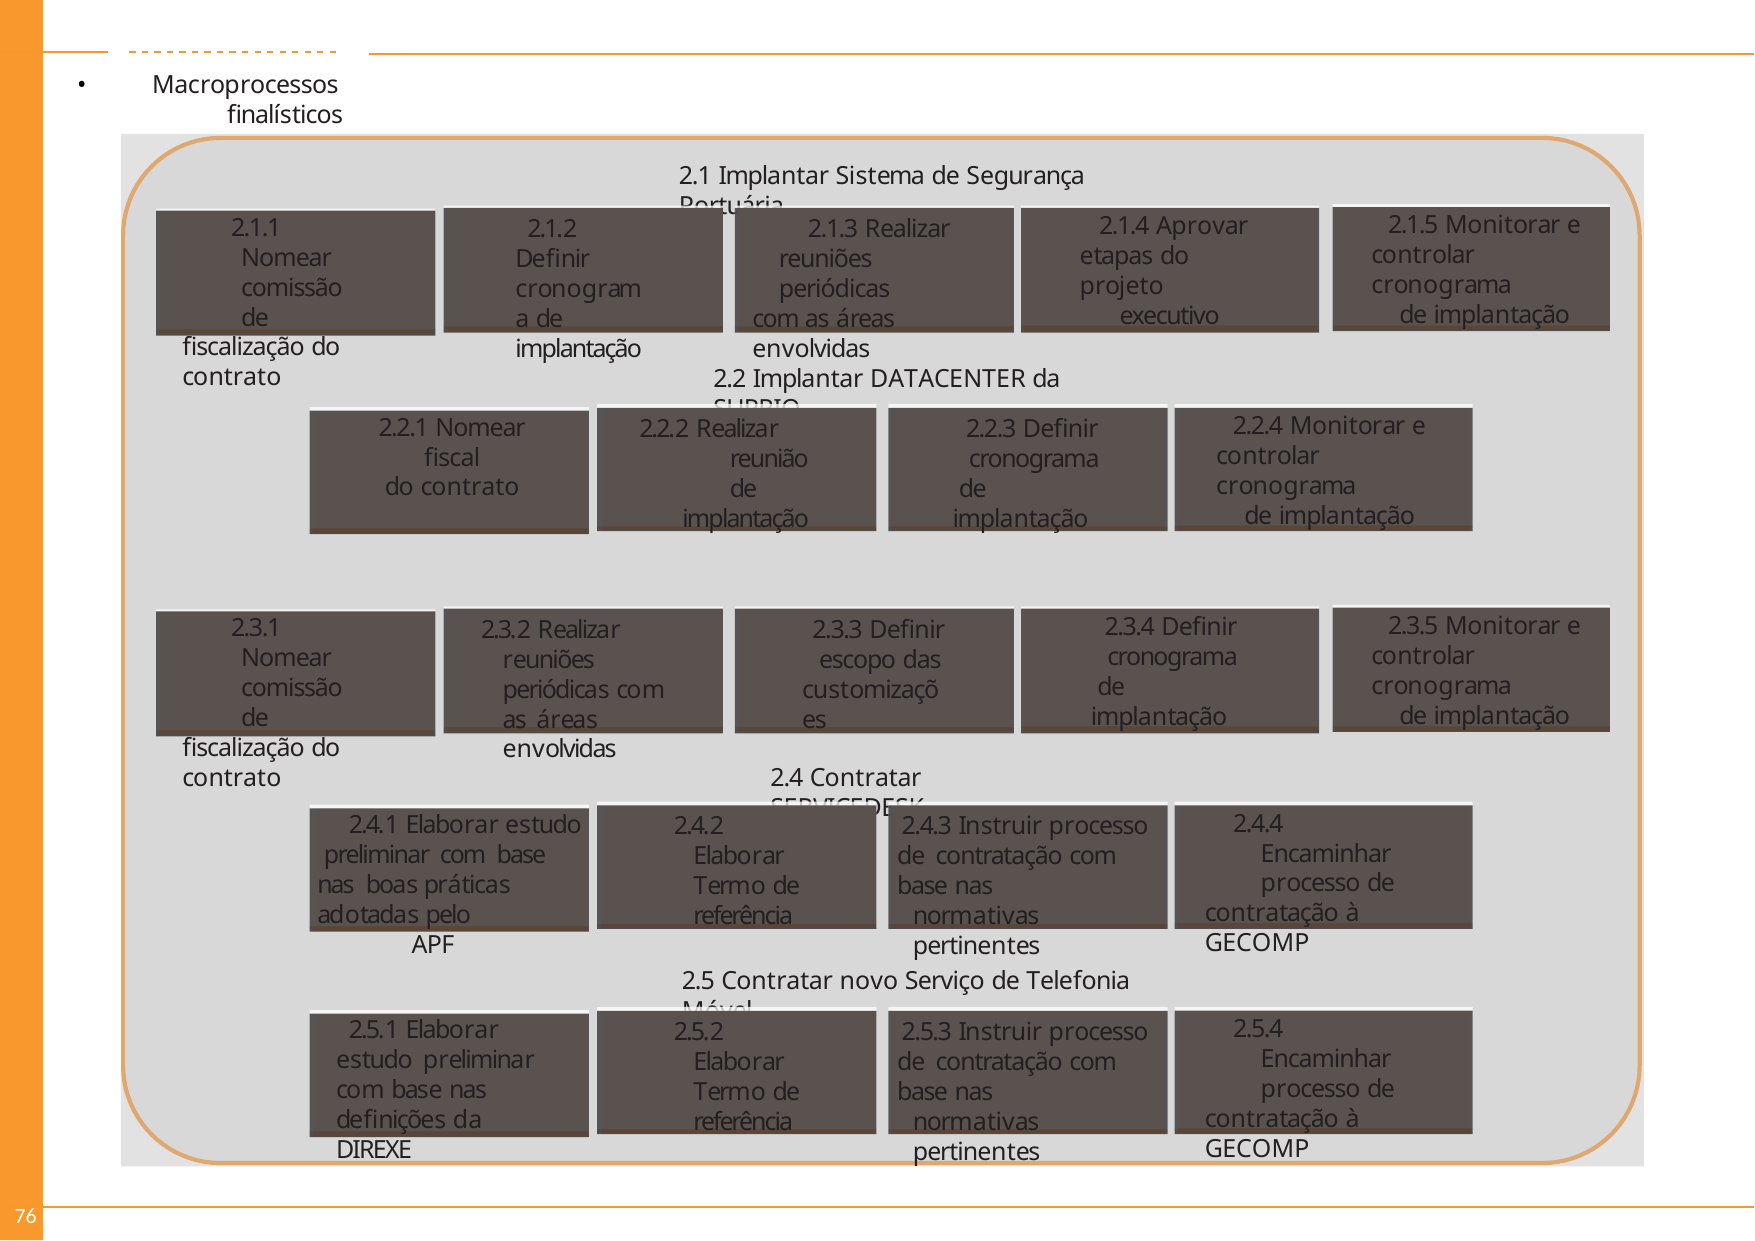

Macroprocessos finalísticos
2.1 Implantar Sistema de Segurança Portuária
2.1.5 Monitorar e controlar cronograma
de implantação
2.1.4 Aprovar etapas do projeto
executivo
2.1.2 Definir cronograma de implantação
2.1.3 Realizar reuniões periódicas
com as áreas envolvidas
2.1.1 Nomear comissão de
fiscalização do contrato
2.2 Implantar DATACENTER da SUPRIO
2.2.4 Monitorar e controlar cronograma
de implantação
2.2.2 Realizar reunião de
implantação
2.2.3 Definir
cronograma de implantação
2.2.1 Nomear
fiscal
do contrato
2.3.5 Monitorar e controlar cronograma
de implantação
2.3.4 Definir
cronograma de implantação
2.3.1 Nomear comissão de
fiscalização do contrato
2.3.2 Realizar reuniões periódicas com as áreas envolvidas
2.3.3 Definir
escopo das customizações
2.4 Contratar SERVICEDESK
2.4.4 Encaminhar processo de
contratação à GECOMP
2.4.1 Elaborar estudo preliminar com base nas boas práticas adotadas pelo
APF
2.4.2 Elaborar Termo de referência
2.4.3 Instruir processo de contratação com base nas
normativas pertinentes
2.5 Contratar novo Serviço de Telefonia Móvel
2.5.4 Encaminhar processo de
contratação à GECOMP
2.5.1 Elaborar estudo preliminar com base nas definições da DIREXE
2.5.2 Elaborar Termo de referência
2.5.3 Instruir processo de contratação com base nas
normativas pertinentes
76